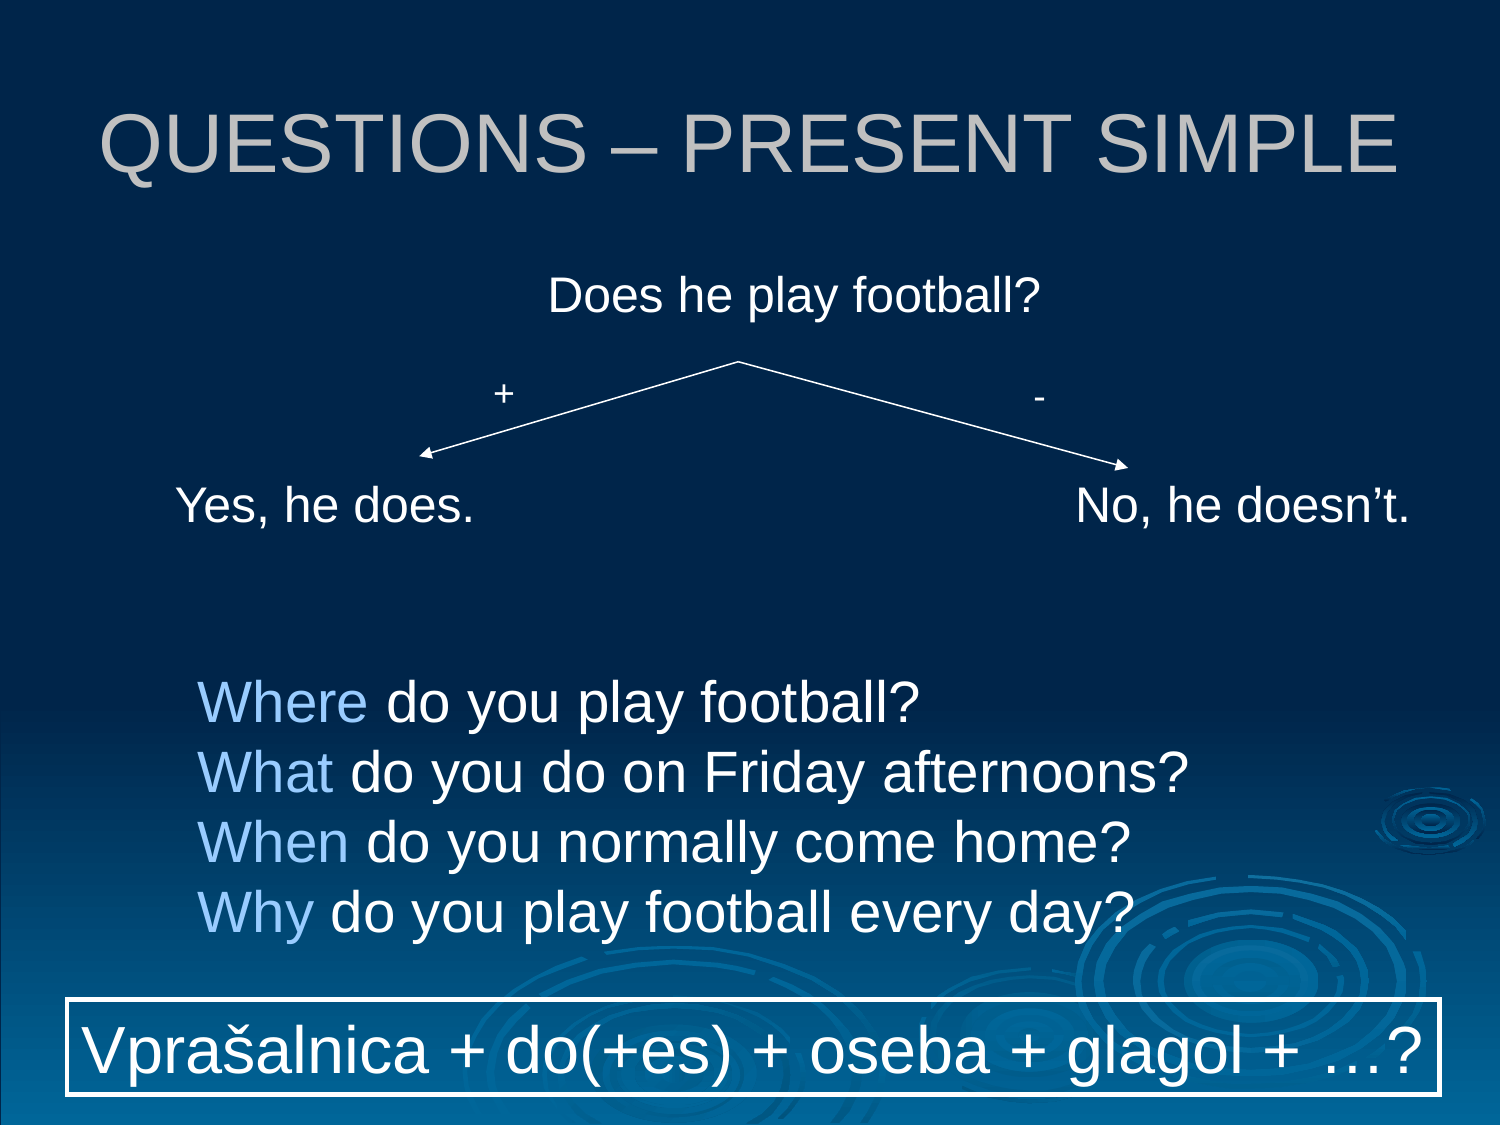

# QUESTIONS – PRESENT SIMPLE
Does he play football?
Yes, he does. No, he doesn’t.
+
-
Where do you play football?
What do you do on Friday afternoons?
When do you normally come home?
Why do you play football every day?
Vprašalnica + do(+es) + oseba + glagol + …?